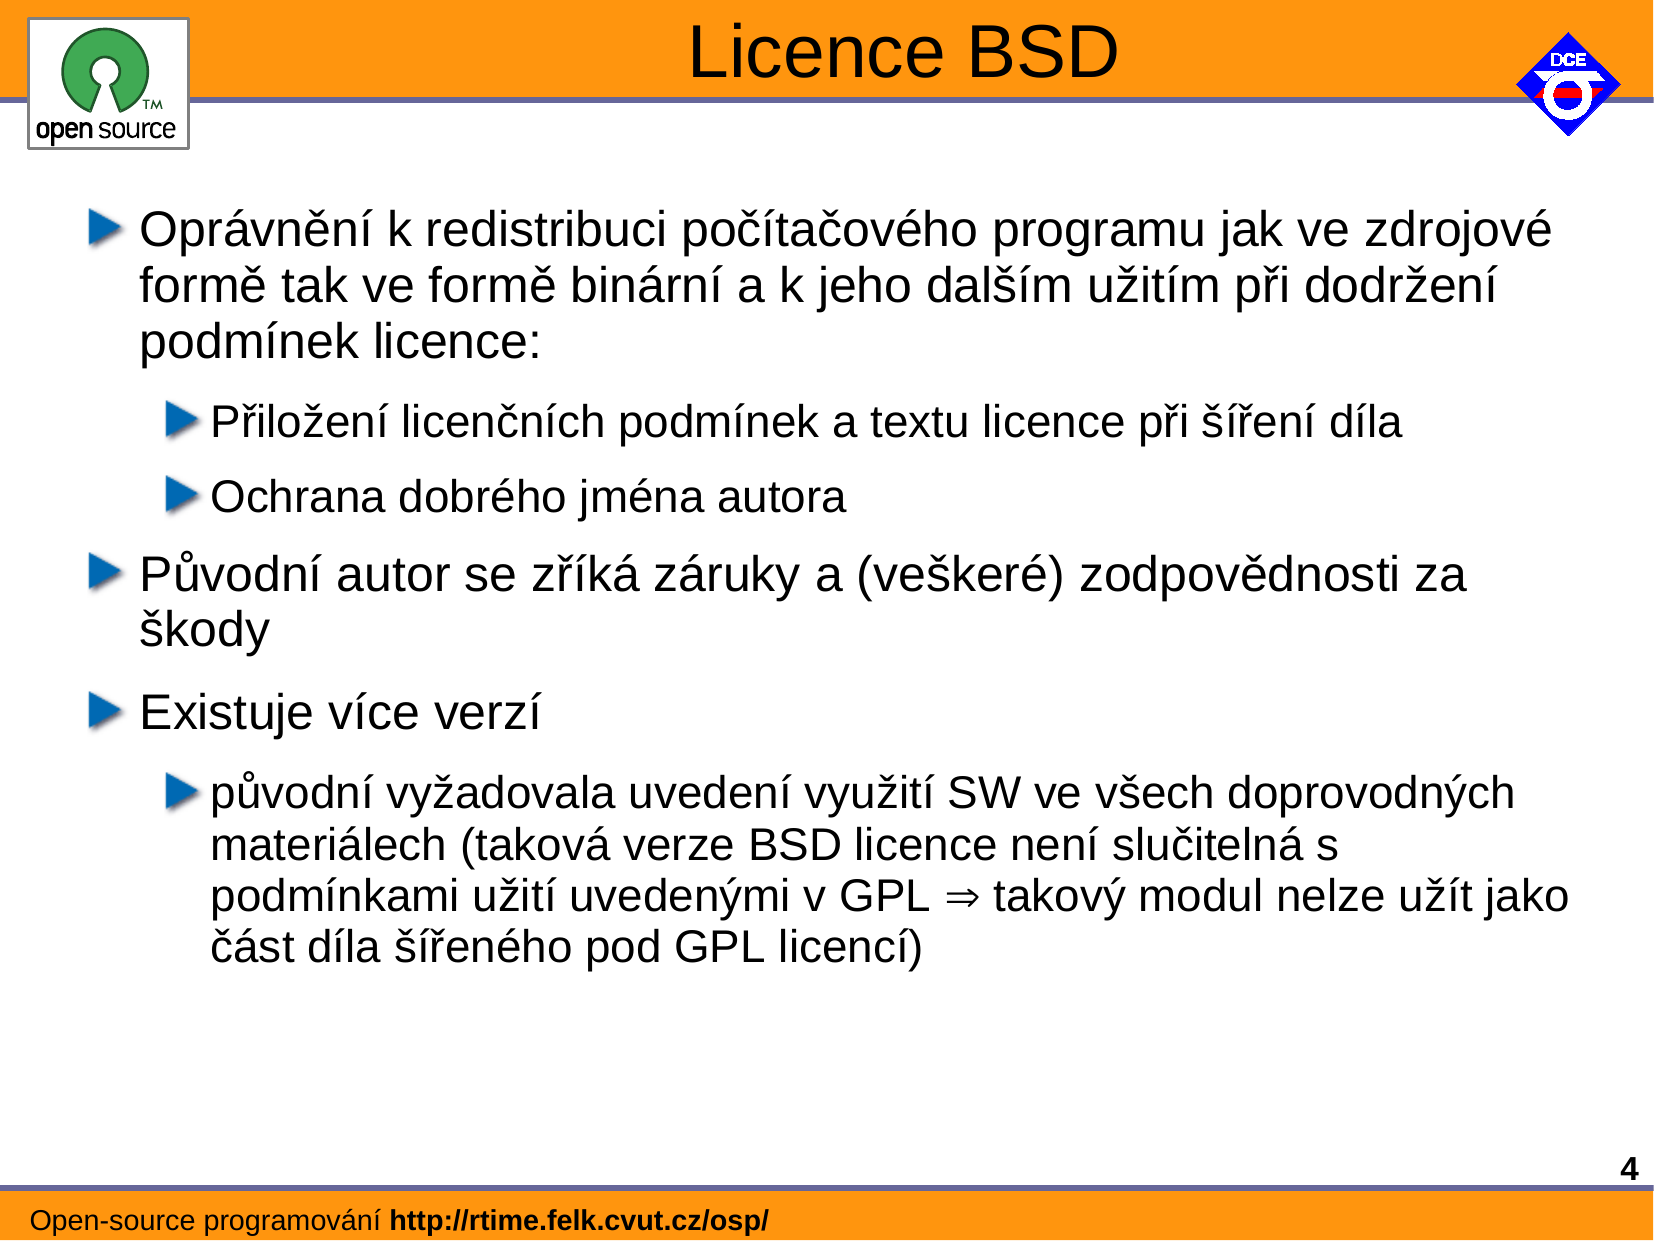

# Licence BSD
Oprávnění k redistribuci počítačového programu jak ve zdrojové formě tak ve formě binární a k jeho dalším užitím při dodržení  podmínek licence:
Přiložení licenčních podmínek a textu licence při šíření díla
Ochrana dobrého jména autora
Původní autor se zříká záruky a (veškeré) zodpovědnosti za škody
Existuje více verzí
původní vyžadovala uvedení využití SW ve všech doprovodných materiálech (taková verze BSD licence není slučitelná s podmínkami užití uvedenými v GPL ⇒ takový modul nelze užít jako část díla šířeného pod GPL licencí)